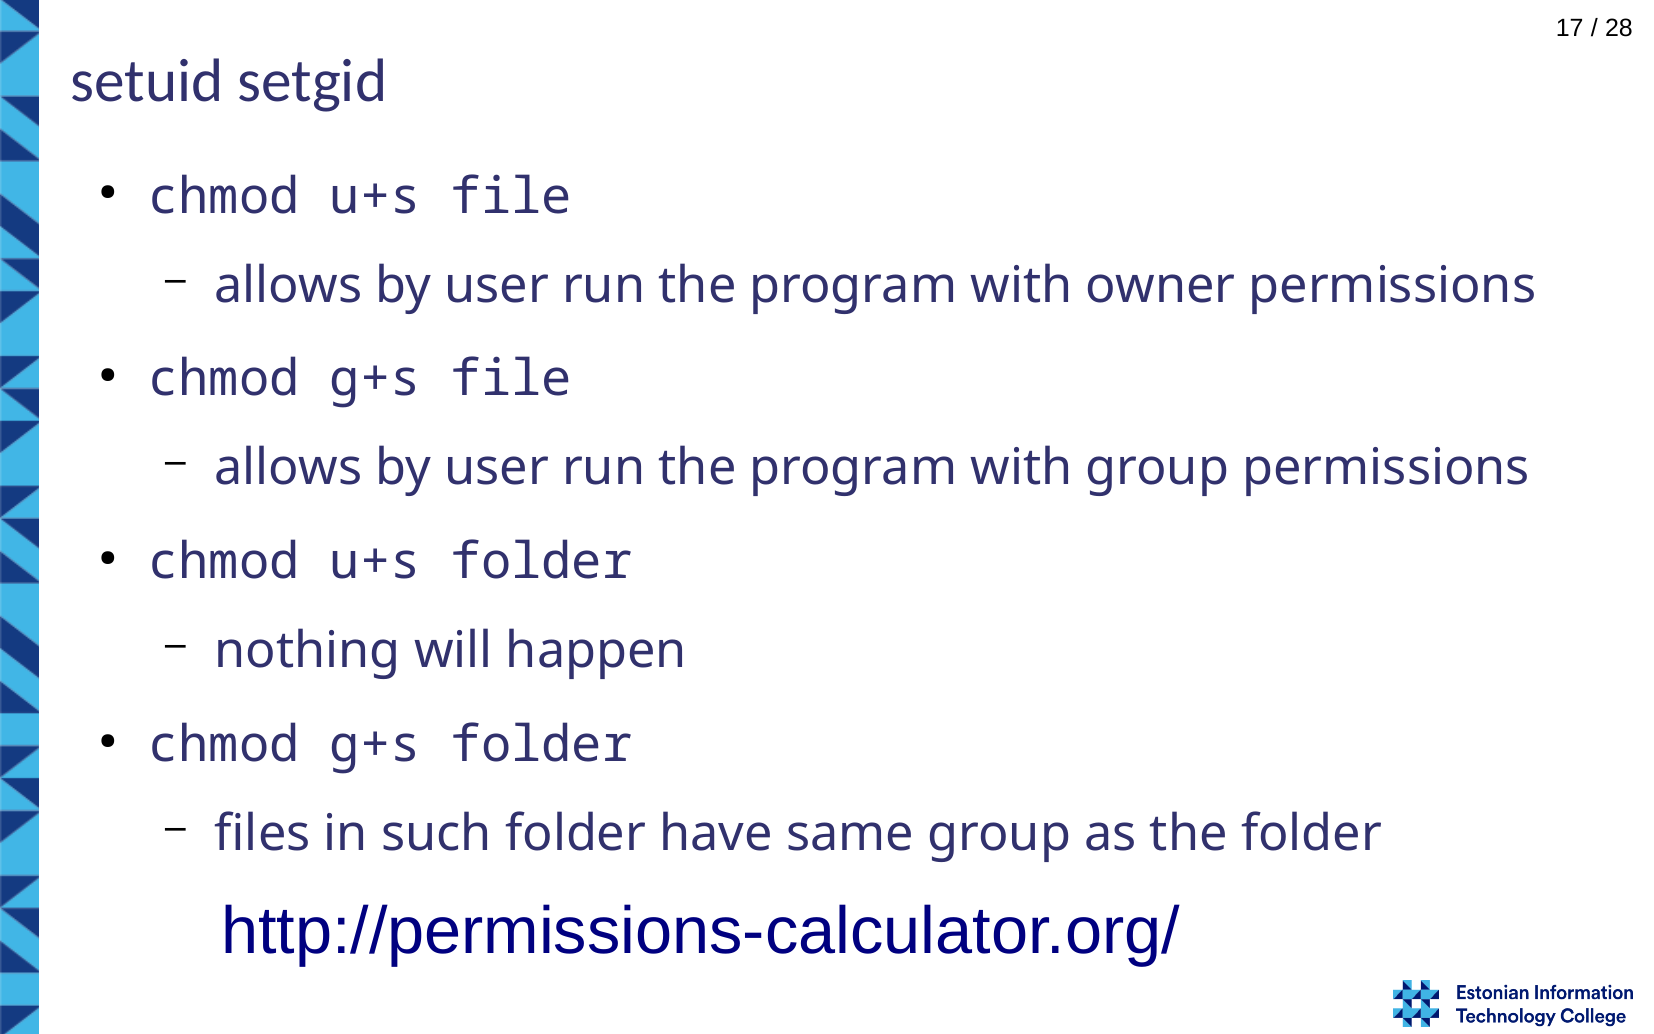

# setuid setgid
chmod u+s file
allows by user run the program with owner permissions
chmod g+s file
allows by user run the program with group permissions
chmod u+s folder
nothing will happen
chmod g+s folder
files in such folder have same group as the folder
http://permissions-calculator.org/